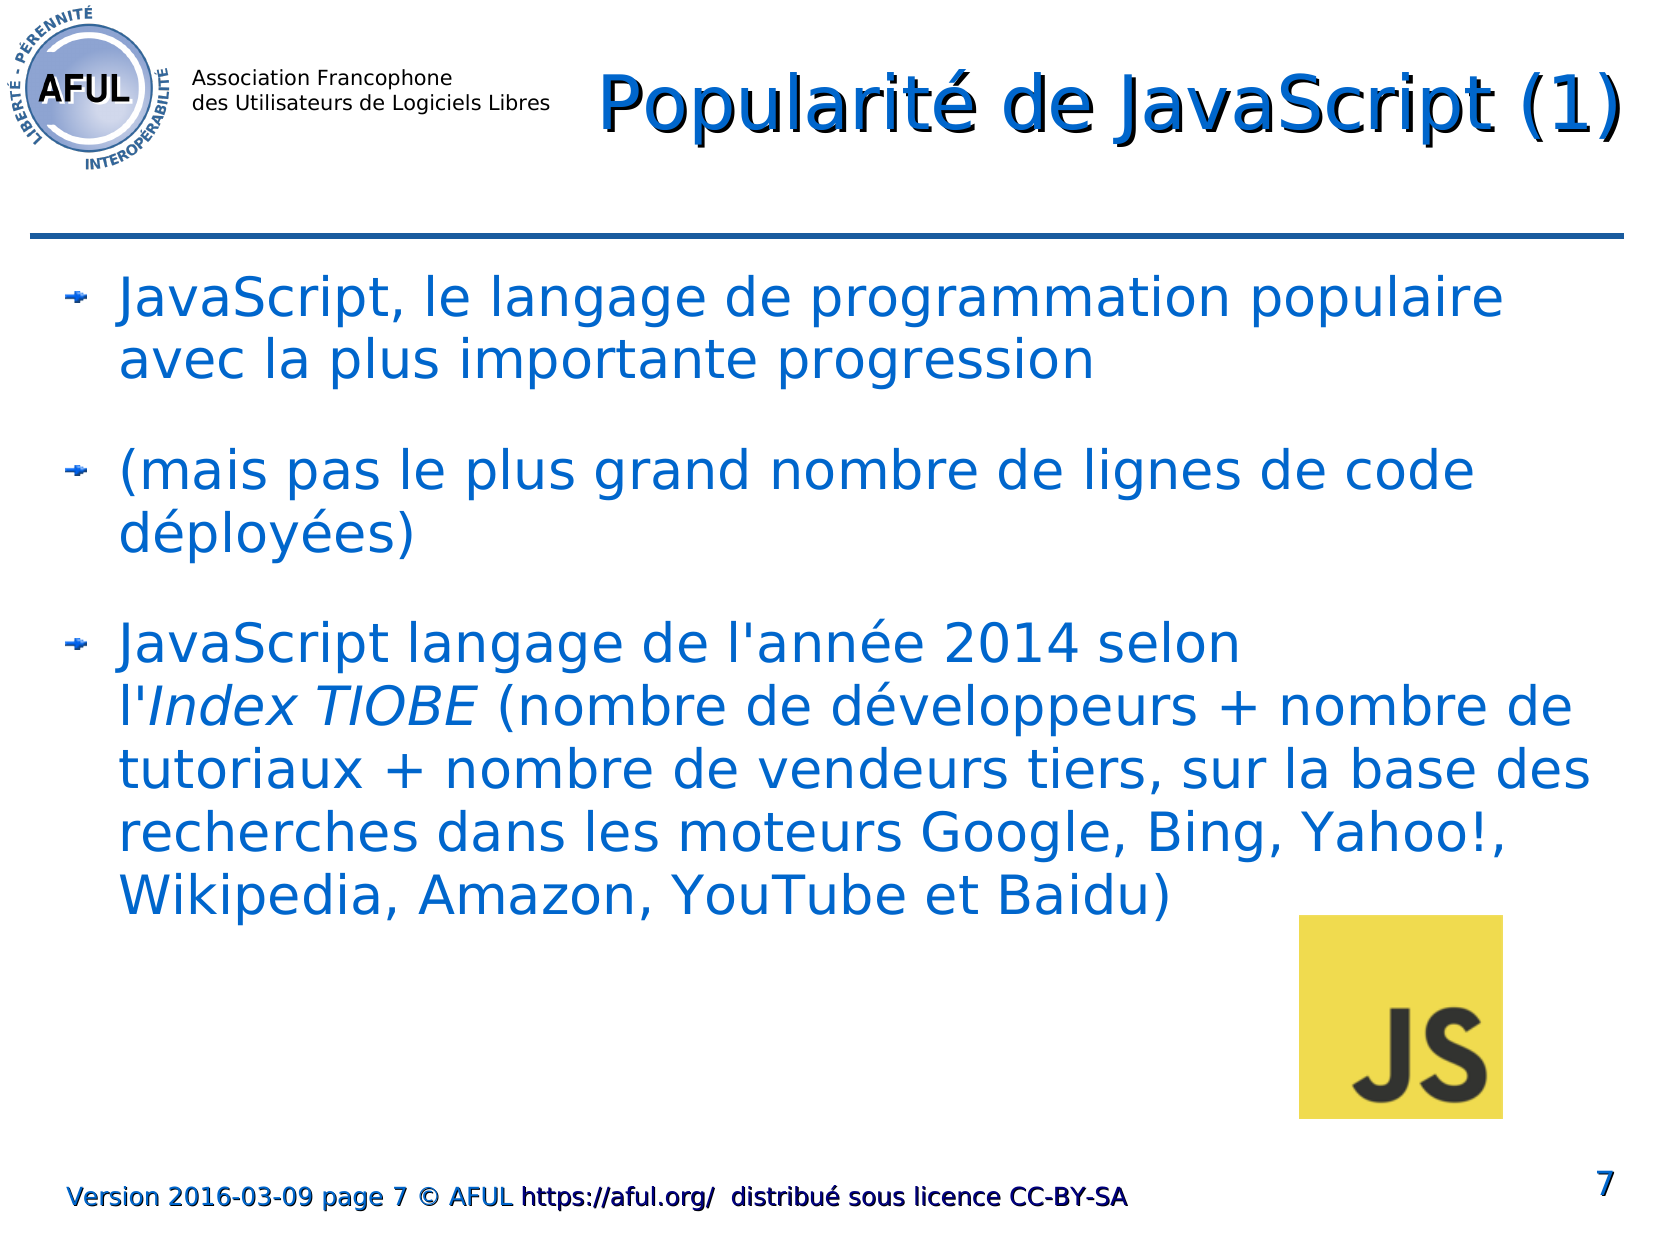

# Popularité de JavaScript (1)
JavaScript, le langage de programmation populaire avec la plus importante progression
(mais pas le plus grand nombre de lignes de code déployées)
JavaScript langage de l'année 2014 selon
l'Index TIOBE (nombre de développeurs + nombre de tutoriaux + nombre de vendeurs tiers, sur la base des recherches dans les moteurs Google, Bing, Yahoo!, Wikipedia, Amazon, YouTube et Baidu)